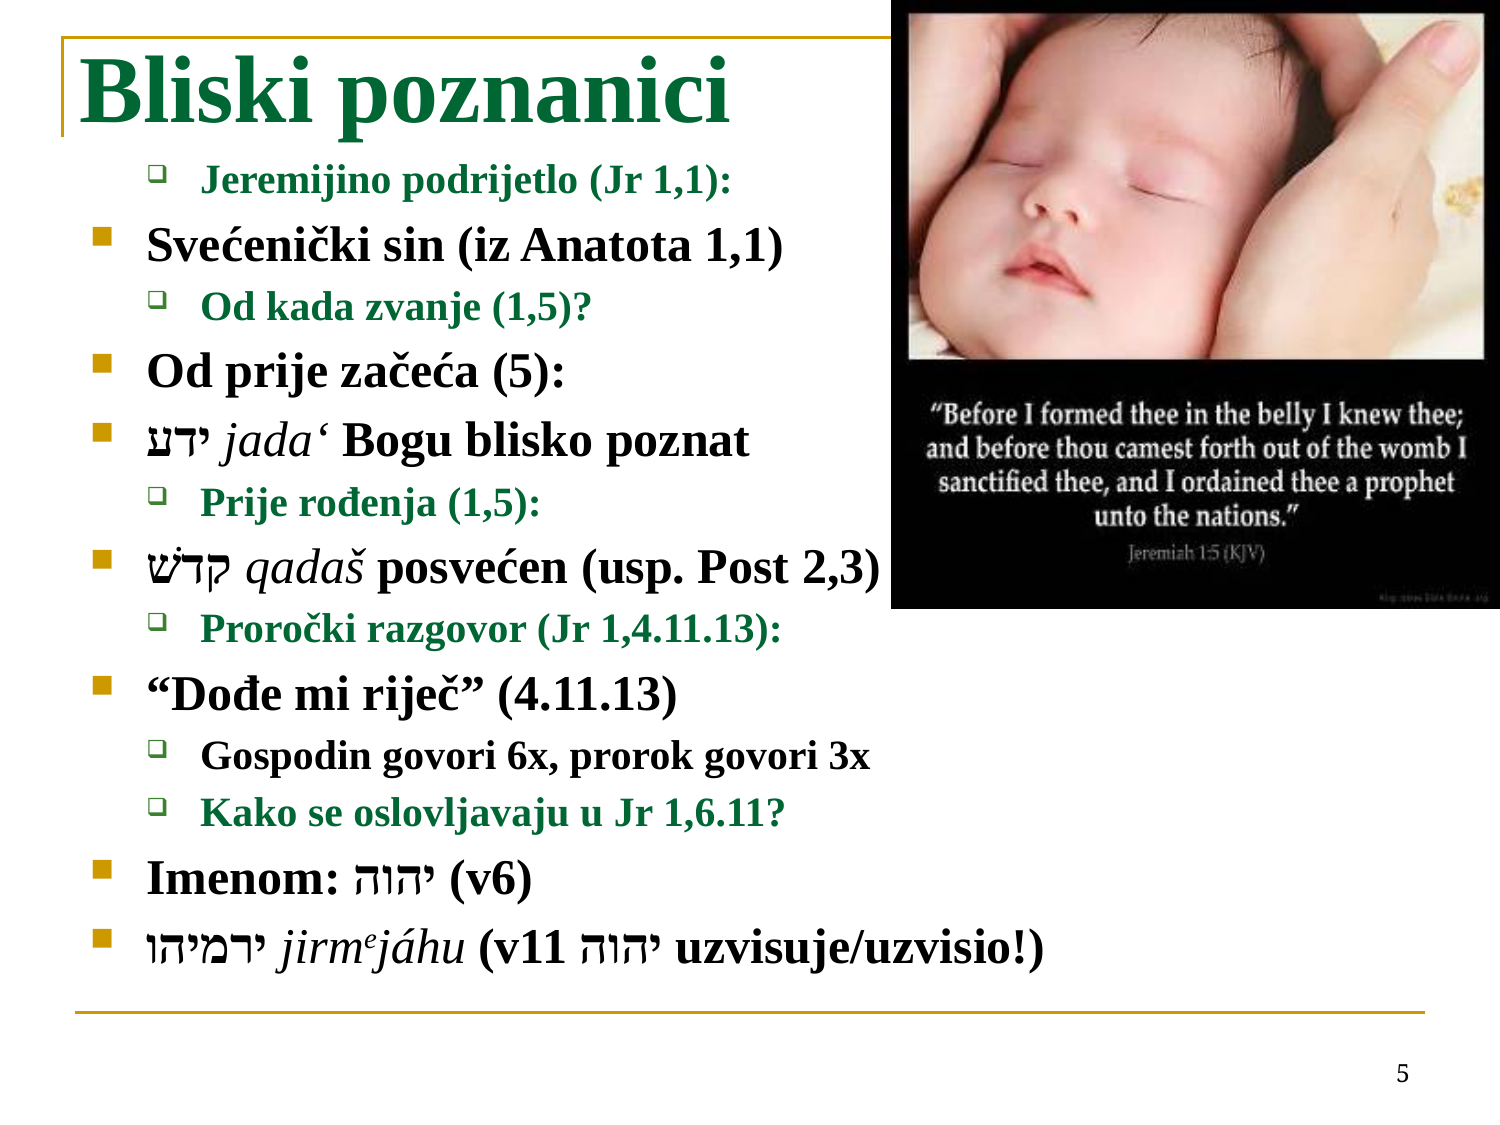

# Bliski poznanici
Jeremijino podrijetlo (Jr 1,1):
Svećenički sin (iz Anatota 1,1)
Od kada zvanje (1,5)?
Od prije začeća (5):
ידע jada‘ Bogu blisko poznat
Prije rođenja (1,5):
קדשׁ qadaš posvećen (usp. Post 2,3)
Proročki razgovor (Jr 1,4.11.13):
“Dođe mi riječ” (4.11.13)
Gospodin govori 6x, prorok govori 3x
Kako se oslovljavaju u Jr 1,6.11?
Imenom: יהוה (v6)
ירמיהו jirmejáhu (v11 יהוה uzvisuje/uzvisio!)